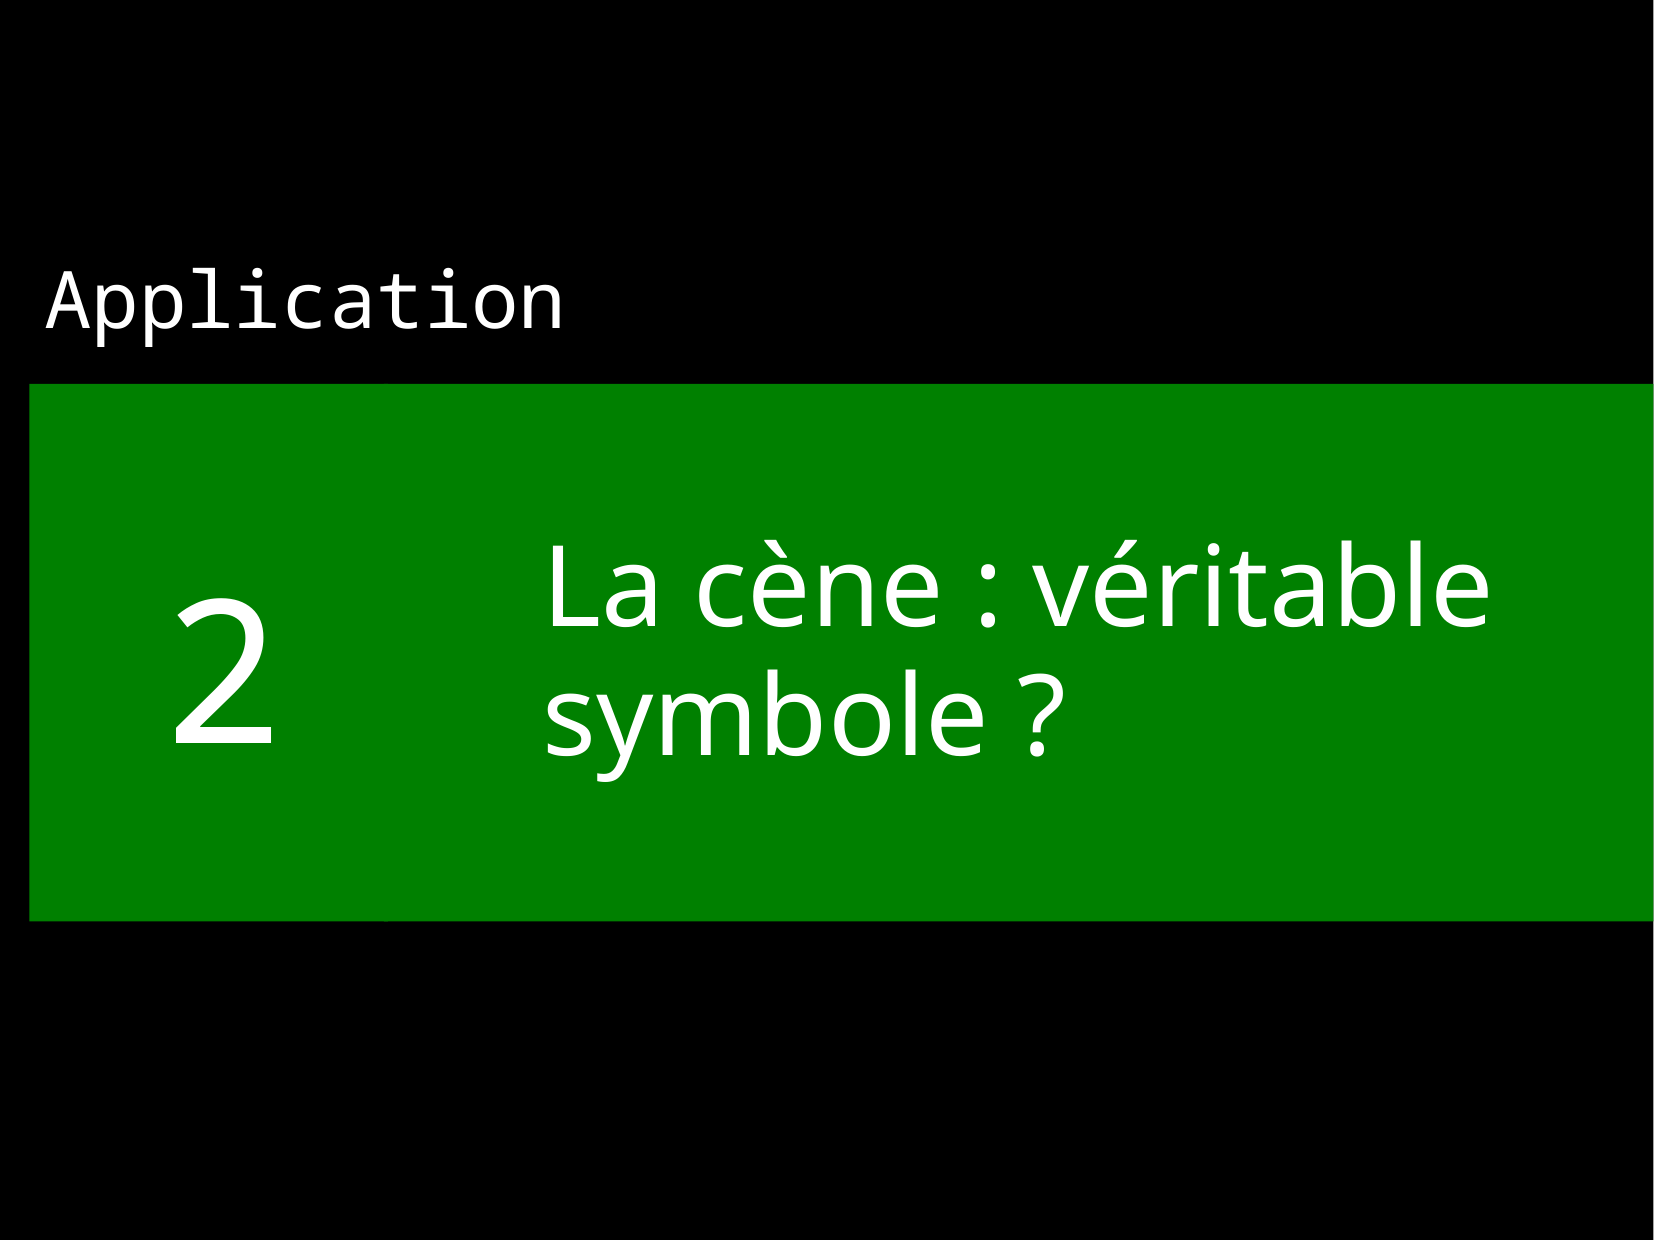

Application
La cène : véritable symbole ?
2